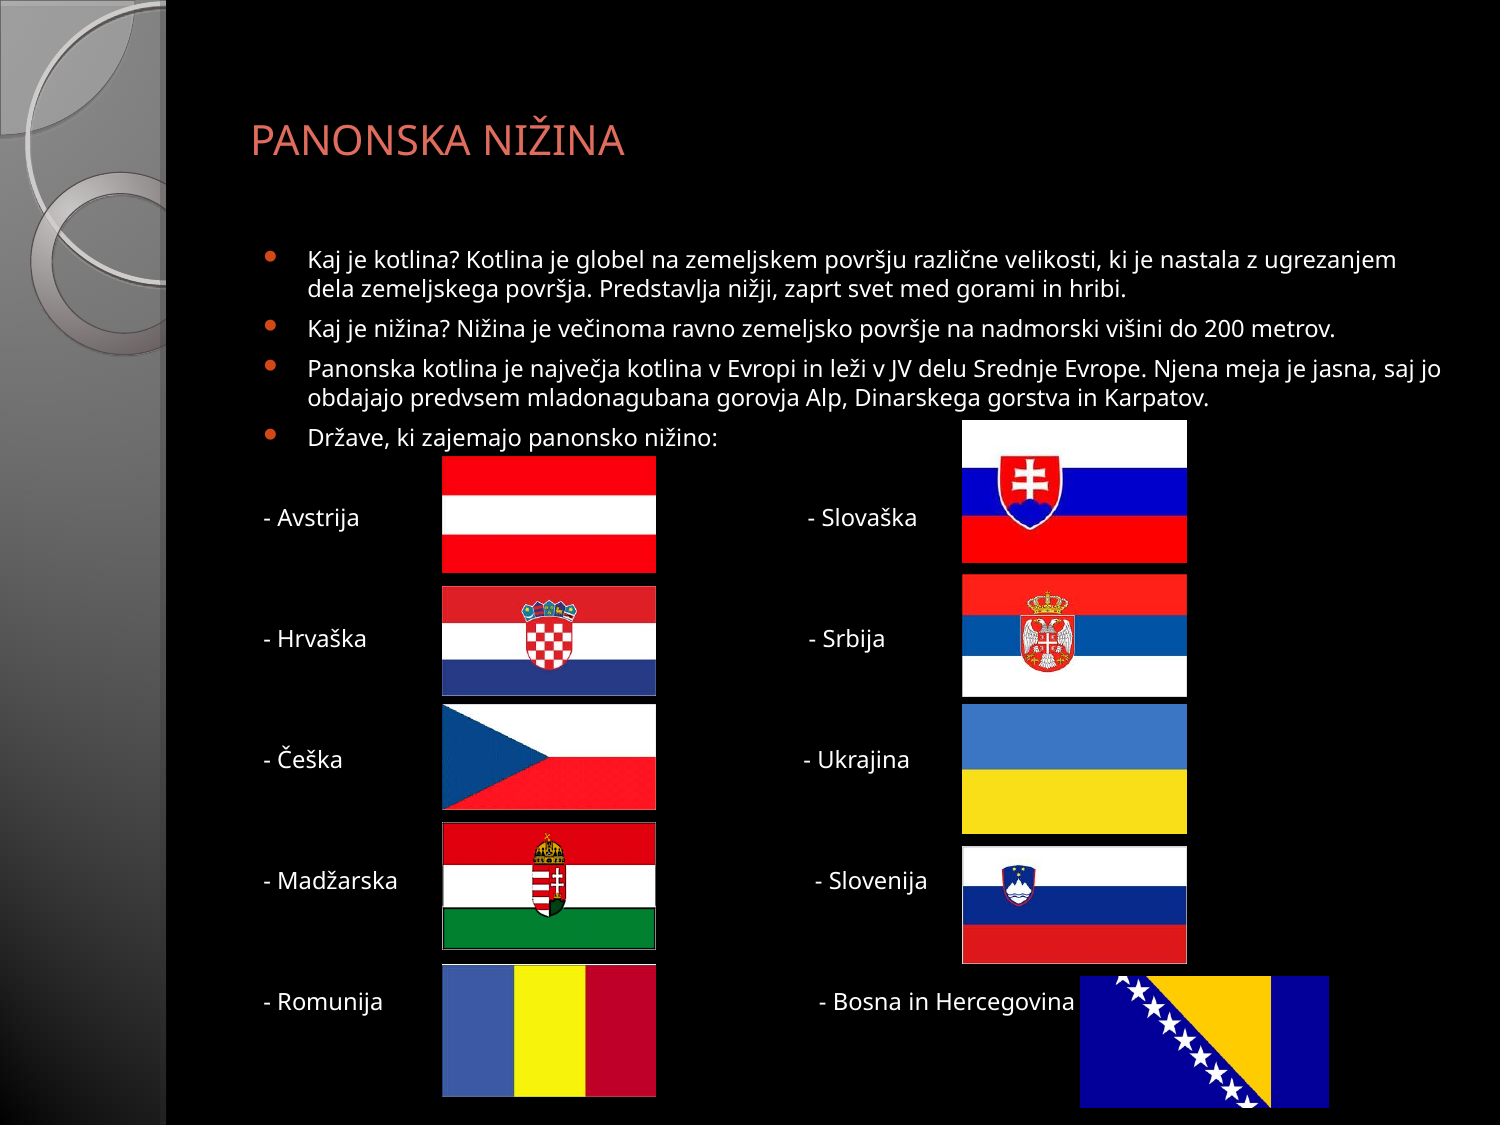

# PANONSKA NIŽINA
Kaj je kotlina? Kotlina je globel na zemeljskem površju različne velikosti, ki je nastala z ugrezanjem dela zemeljskega površja. Predstavlja nižji, zaprt svet med gorami in hribi.
Kaj je nižina? Nižina je večinoma ravno zemeljsko površje na nadmorski višini do 200 metrov.
Panonska kotlina je največja kotlina v Evropi in leži v JV delu Srednje Evrope. Njena meja je jasna, saj jo obdajajo predvsem mladonagubana gorovja Alp, Dinarskega gorstva in Karpatov.
Države, ki zajemajo panonsko nižino:
- Avstrija - Slovaška
- Hrvaška - Srbija
- Češka - Ukrajina
- Madžarska - Slovenija
- Romunija - Bosna in Hercegovina